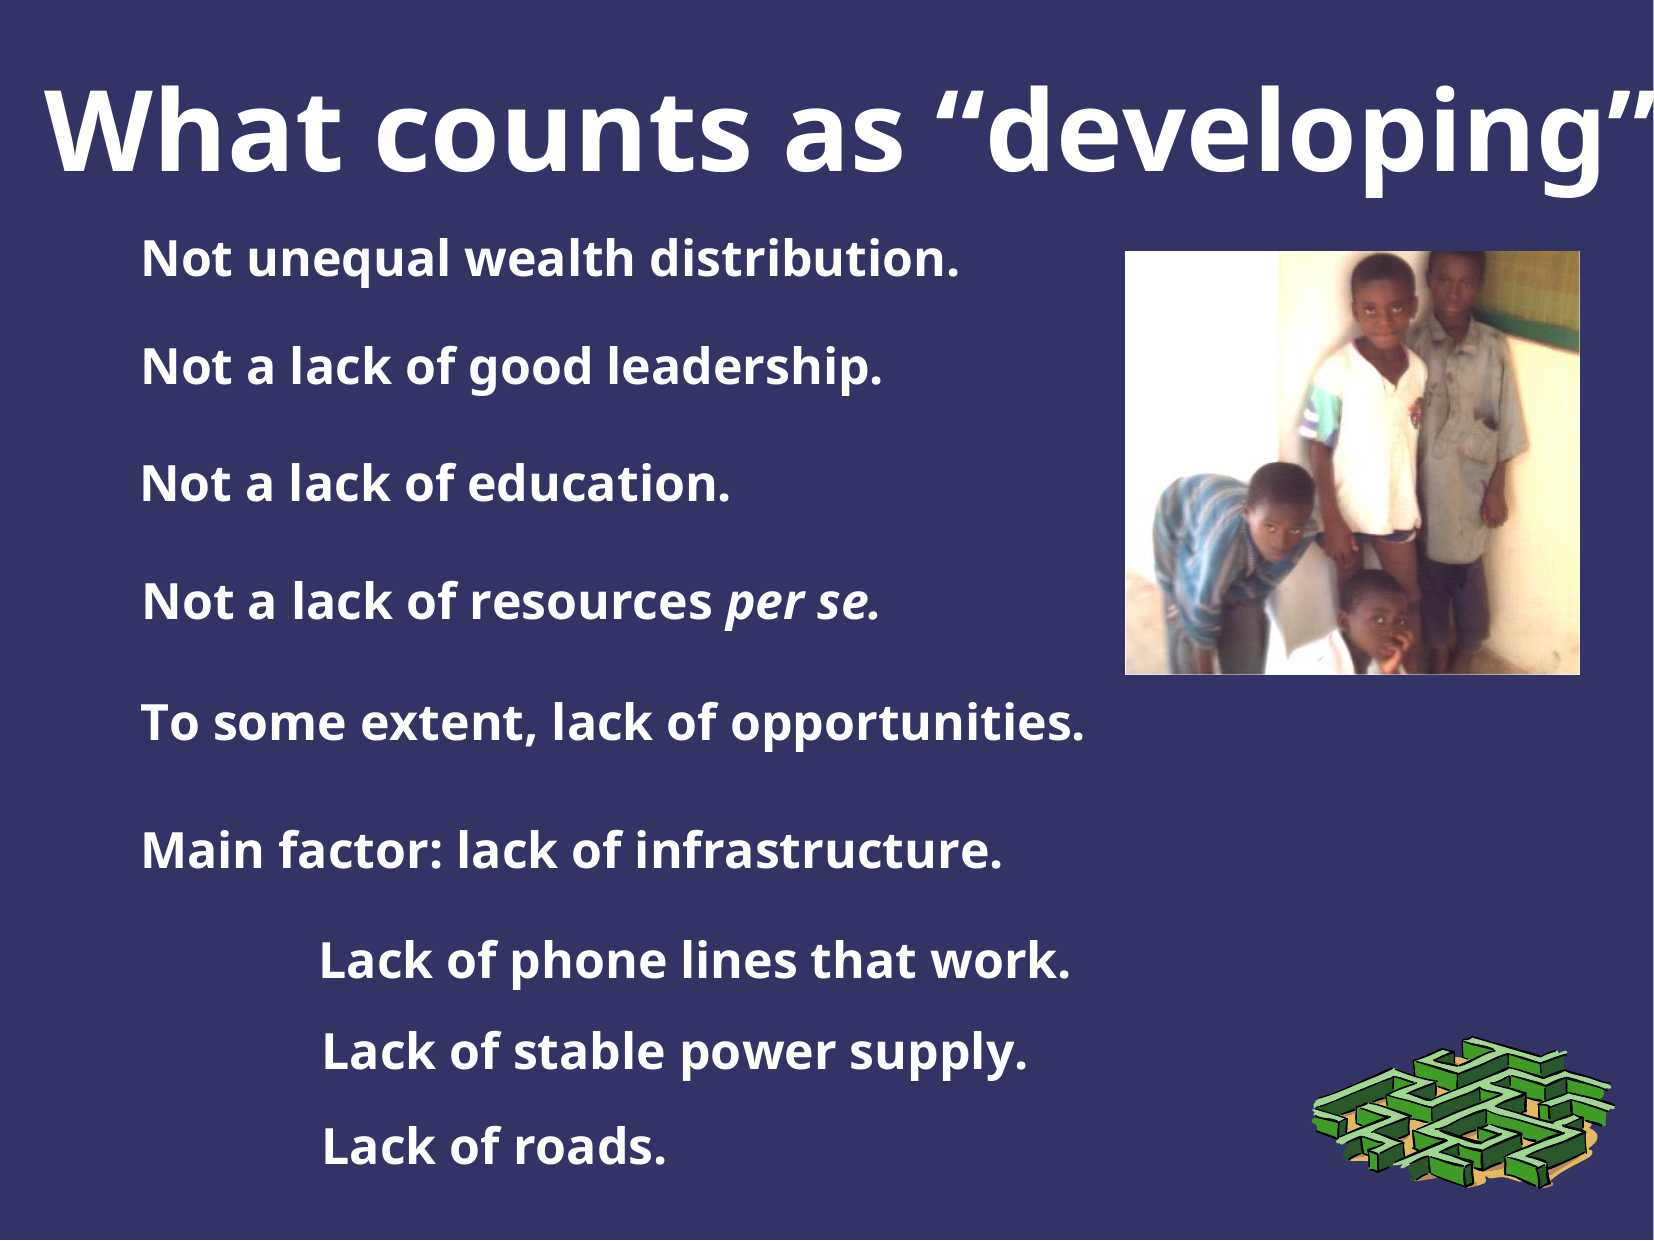

What counts as “developing”?
 Not unequal wealth distribution.
 Not a lack of good leadership.
 Not a lack of education.
 Not a lack of resources per se.
 To some extent, lack of opportunities.
 Main factor: lack of infrastructure.
 Lack of phone lines that work.
 Lack of stable power supply.
 Lack of roads.